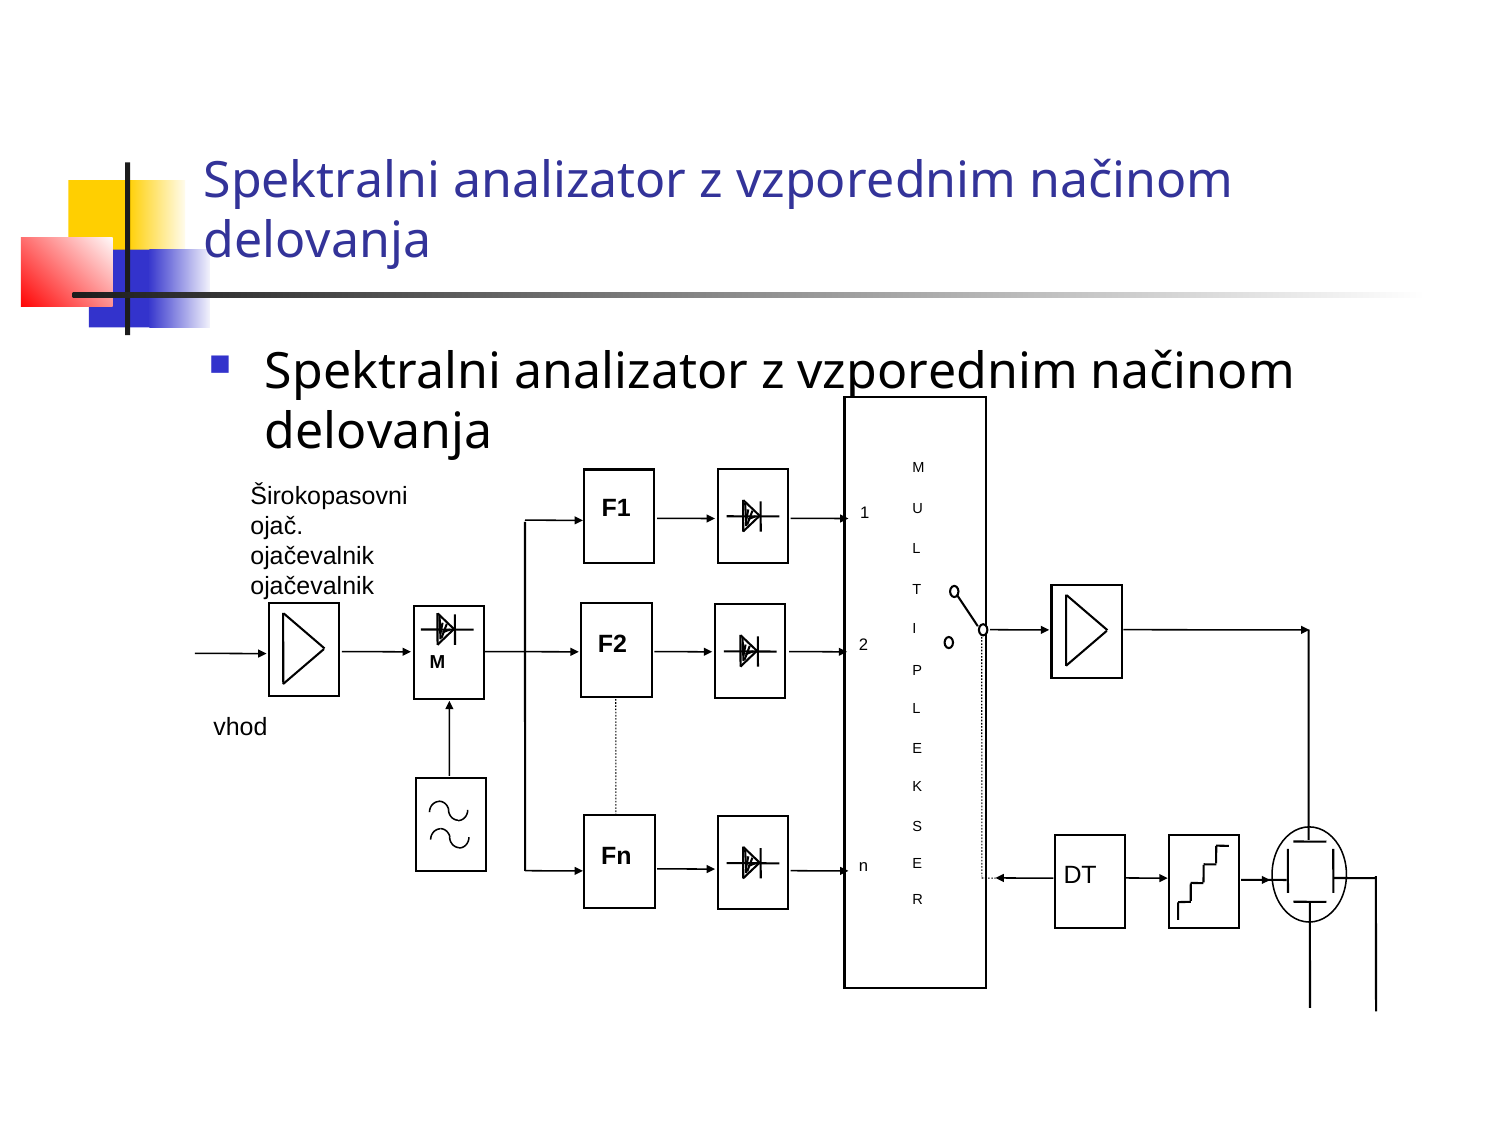

# Spektralni analizator z vzporednim načinom delovanja
Spektralni analizator z vzporednim načinom delovanja
M
U
L
T
I
P
L
E
K
S
E
R
F1
Širokopasovni ojač. ojačevalnik
ojačevalnik
1
F2
M
2
vhod
Fn
DT
n